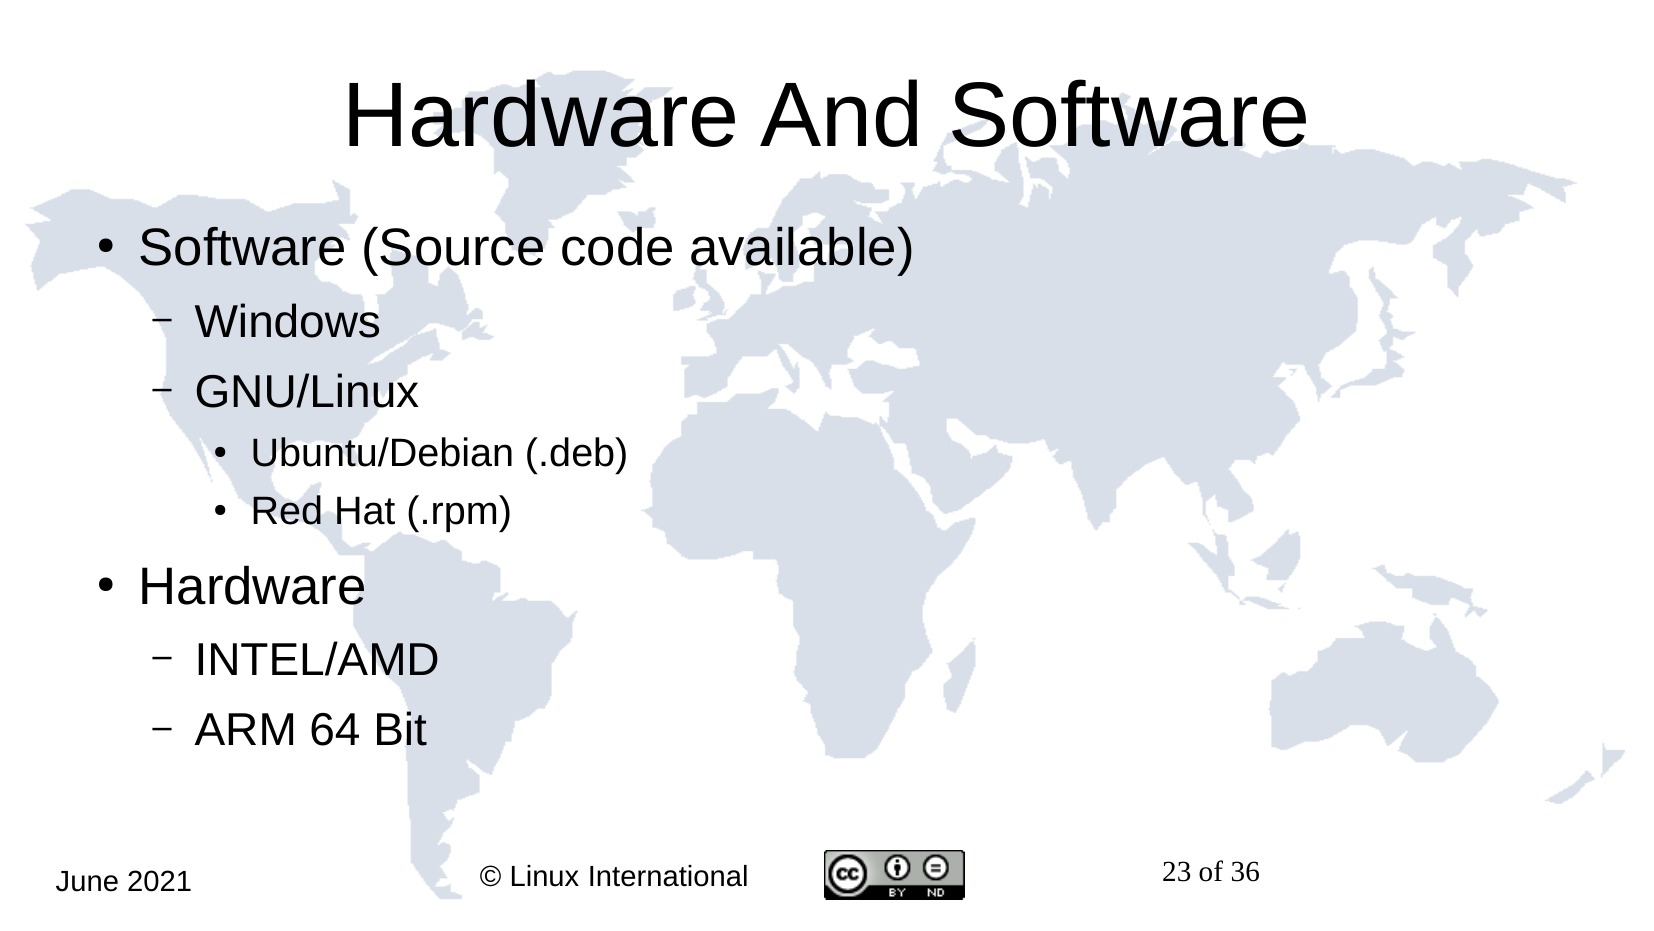

# Hardware And Software
Software (Source code available)
Windows
GNU/Linux
Ubuntu/Debian (.deb)
Red Hat (.rpm)
Hardware
INTEL/AMD
ARM 64 Bit
23